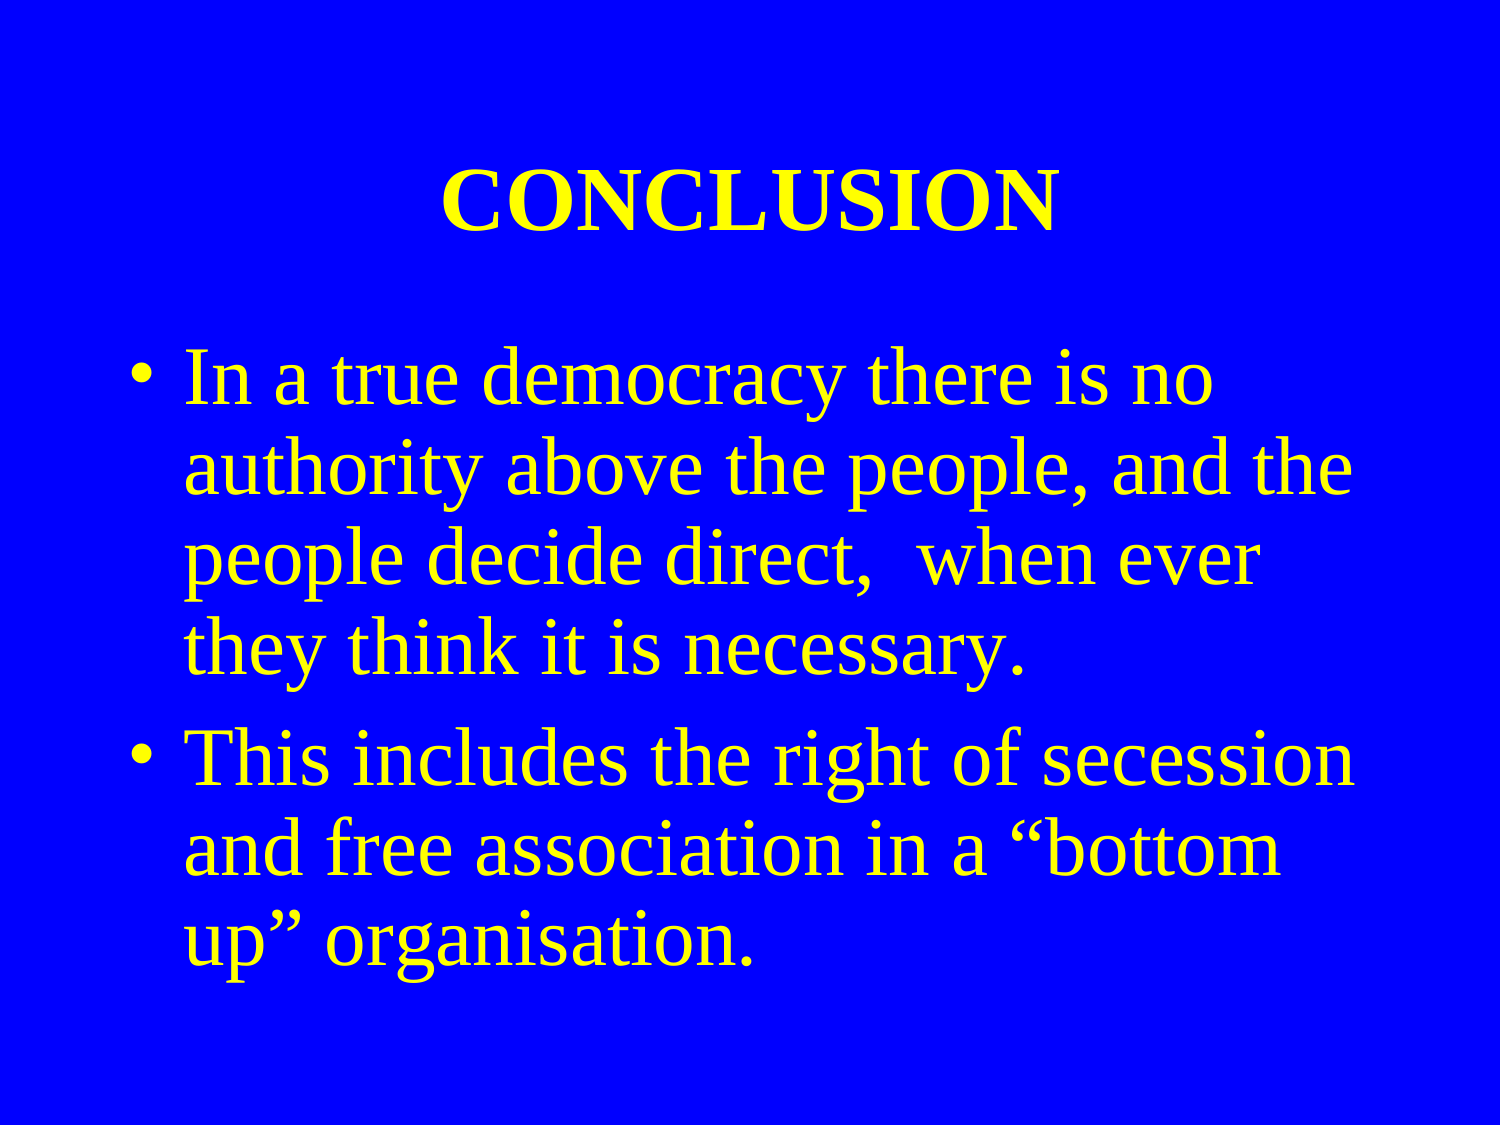

# CONCLUSION
In a true democracy there is no authority above the people, and the people decide direct, when ever they think it is necessary.
This includes the right of secession and free association in a “bottom up” organisation.